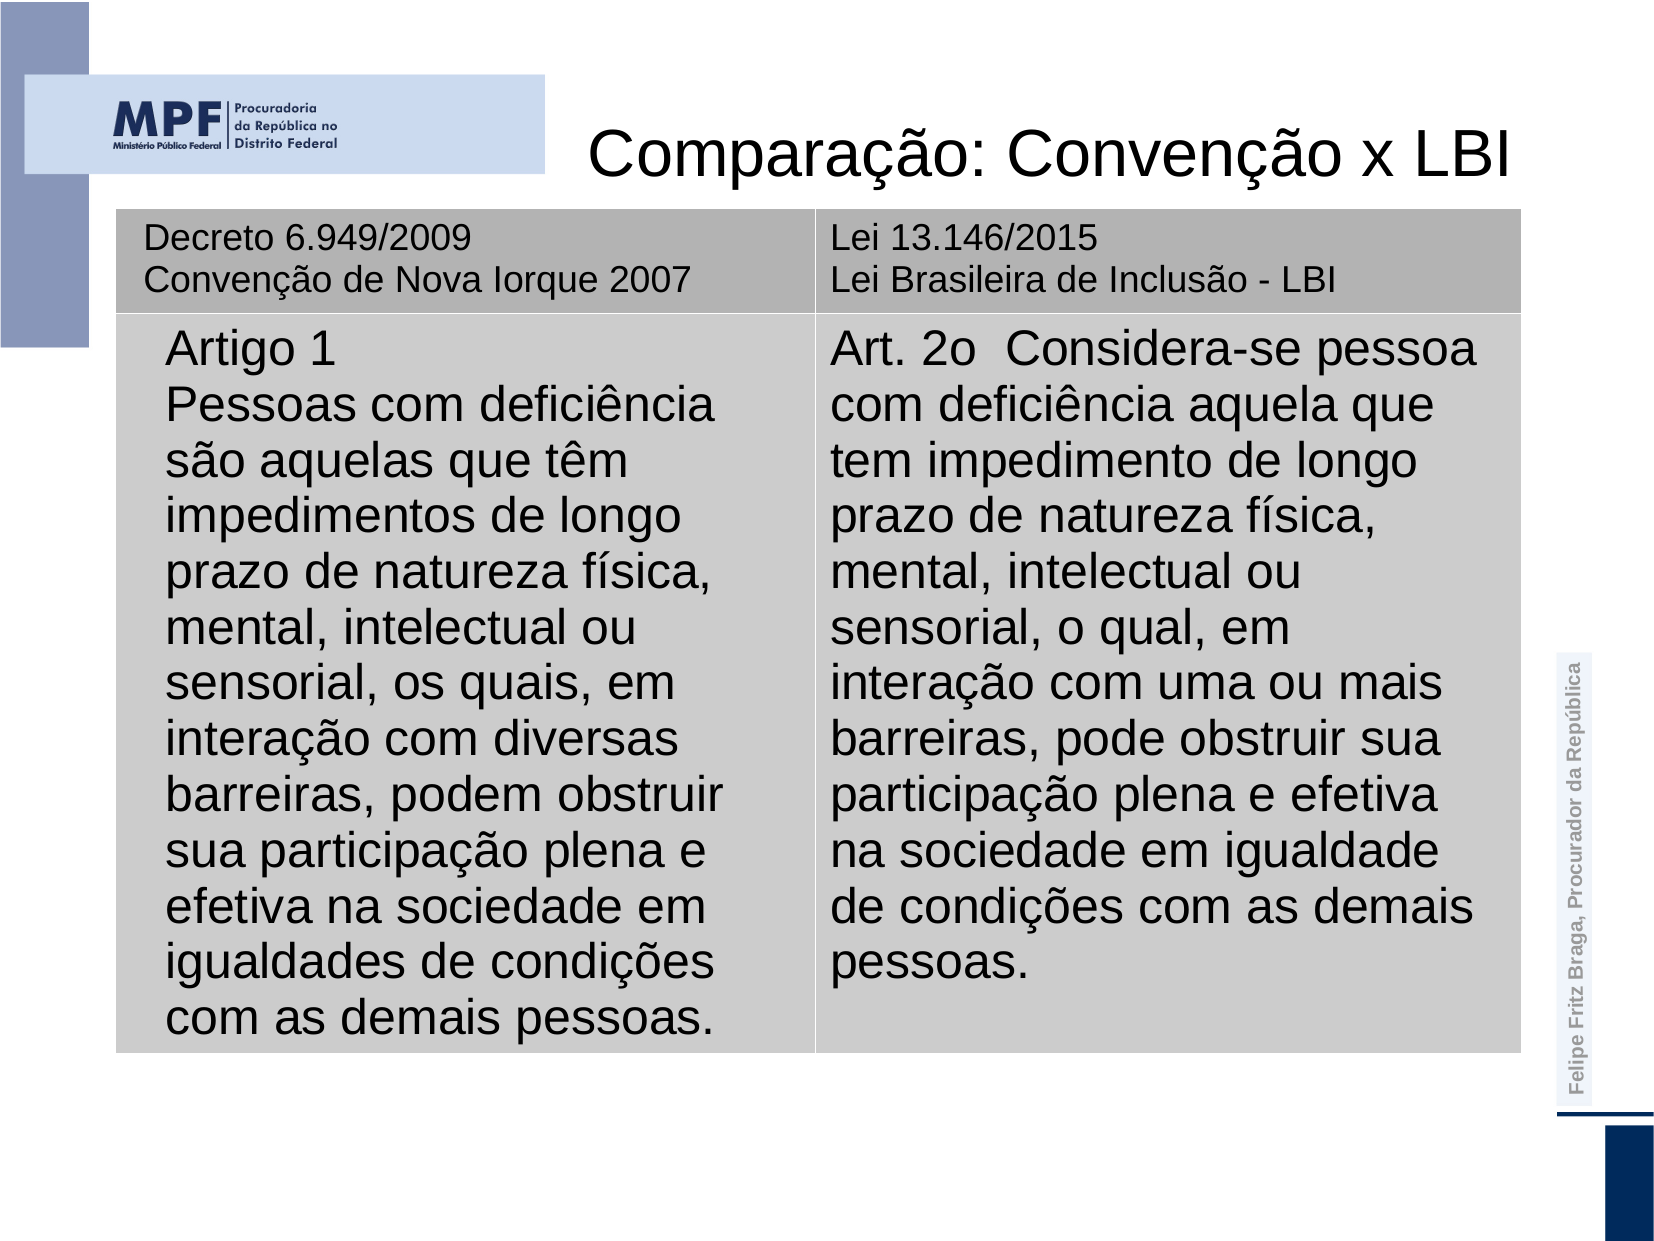

# Comparação: Convenção x LBI
| Decreto 6.949/2009 Convenção de Nova Iorque 2007 | Lei 13.146/2015 Lei Brasileira de Inclusão - LBI |
| --- | --- |
| Artigo 1 Pessoas com deficiência são aquelas que têm impedimentos de longo prazo de natureza física, mental, intelectual ou sensorial, os quais, em interação com diversas barreiras, podem obstruir sua participação plena e efetiva na sociedade em igualdades de condições com as demais pessoas. | Art. 2o Considera-se pessoa com deficiência aquela que tem impedimento de longo prazo de natureza física, mental, intelectual ou sensorial, o qual, em interação com uma ou mais barreiras, pode obstruir sua participação plena e efetiva na sociedade em igualdade de condições com as demais pessoas. |